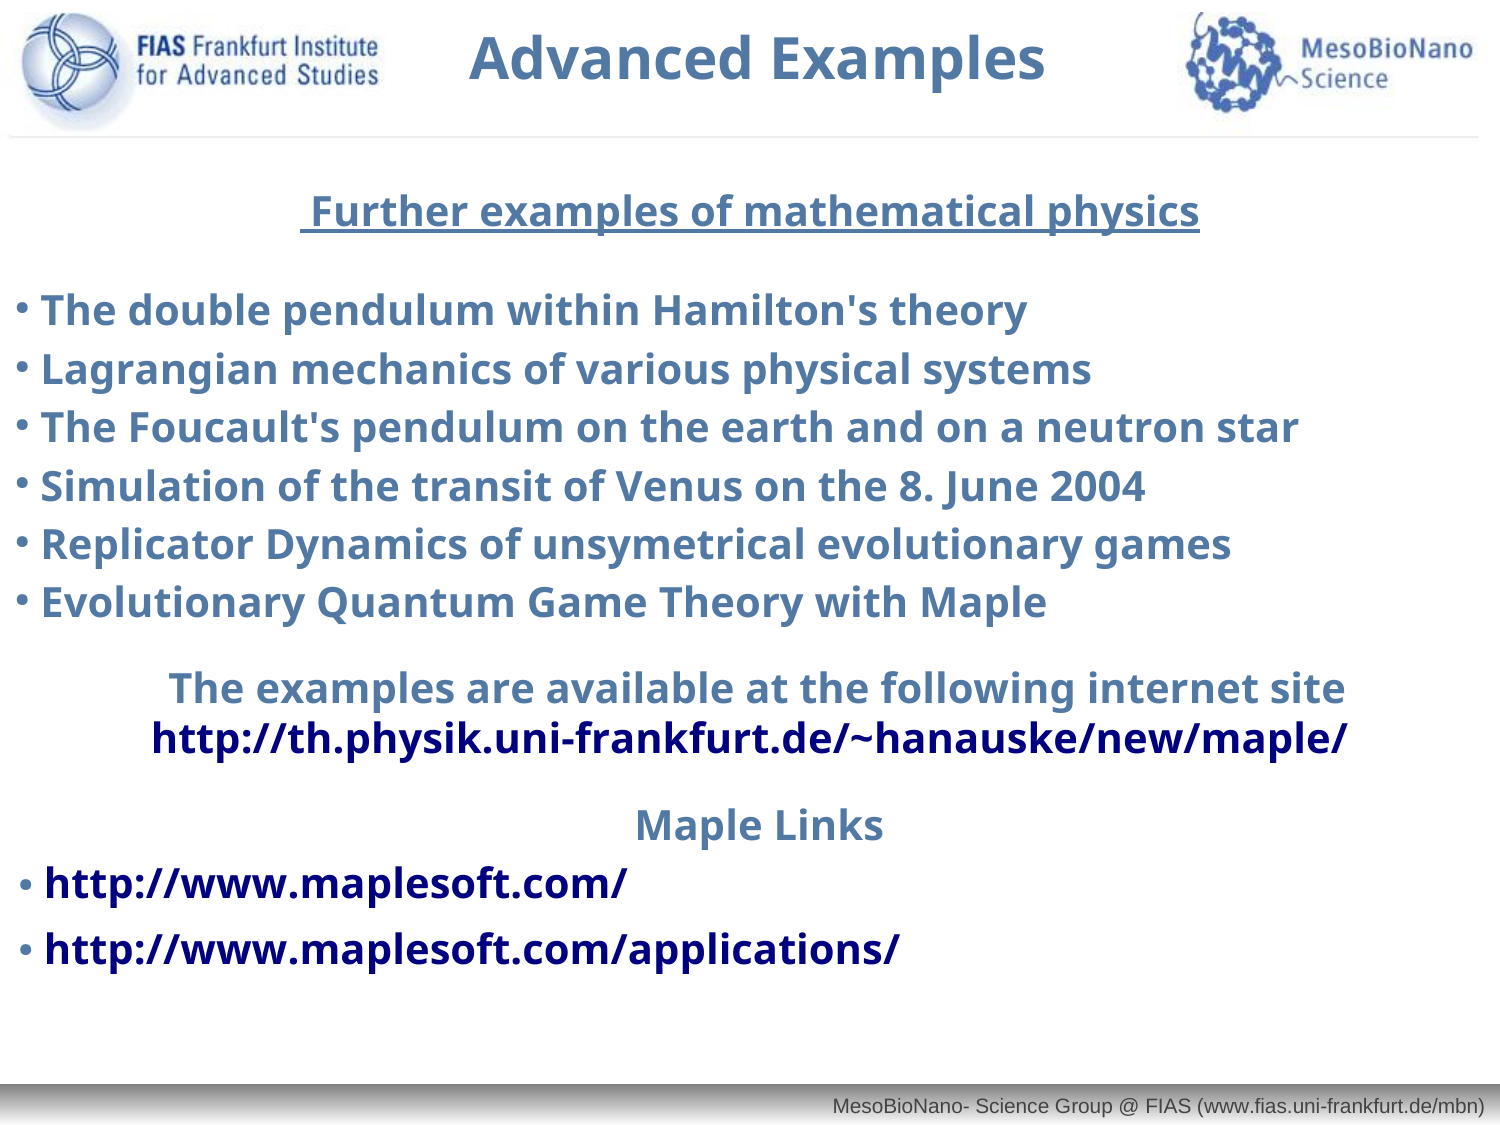

# Advanced Examples
 Further examples of mathematical physics
 The double pendulum within Hamilton's theory
 Lagrangian mechanics of various physical systems
 The Foucault's pendulum on the earth and on a neutron star
 Simulation of the transit of Venus on the 8. June 2004
 Replicator Dynamics of unsymetrical evolutionary games
 Evolutionary Quantum Game Theory with Maple
 The examples are available at the following internet site http://th.physik.uni-frankfurt.de/~hanauske/new/maple/
Maple Links
 http://www.maplesoft.com/
 http://www.maplesoft.com/applications/